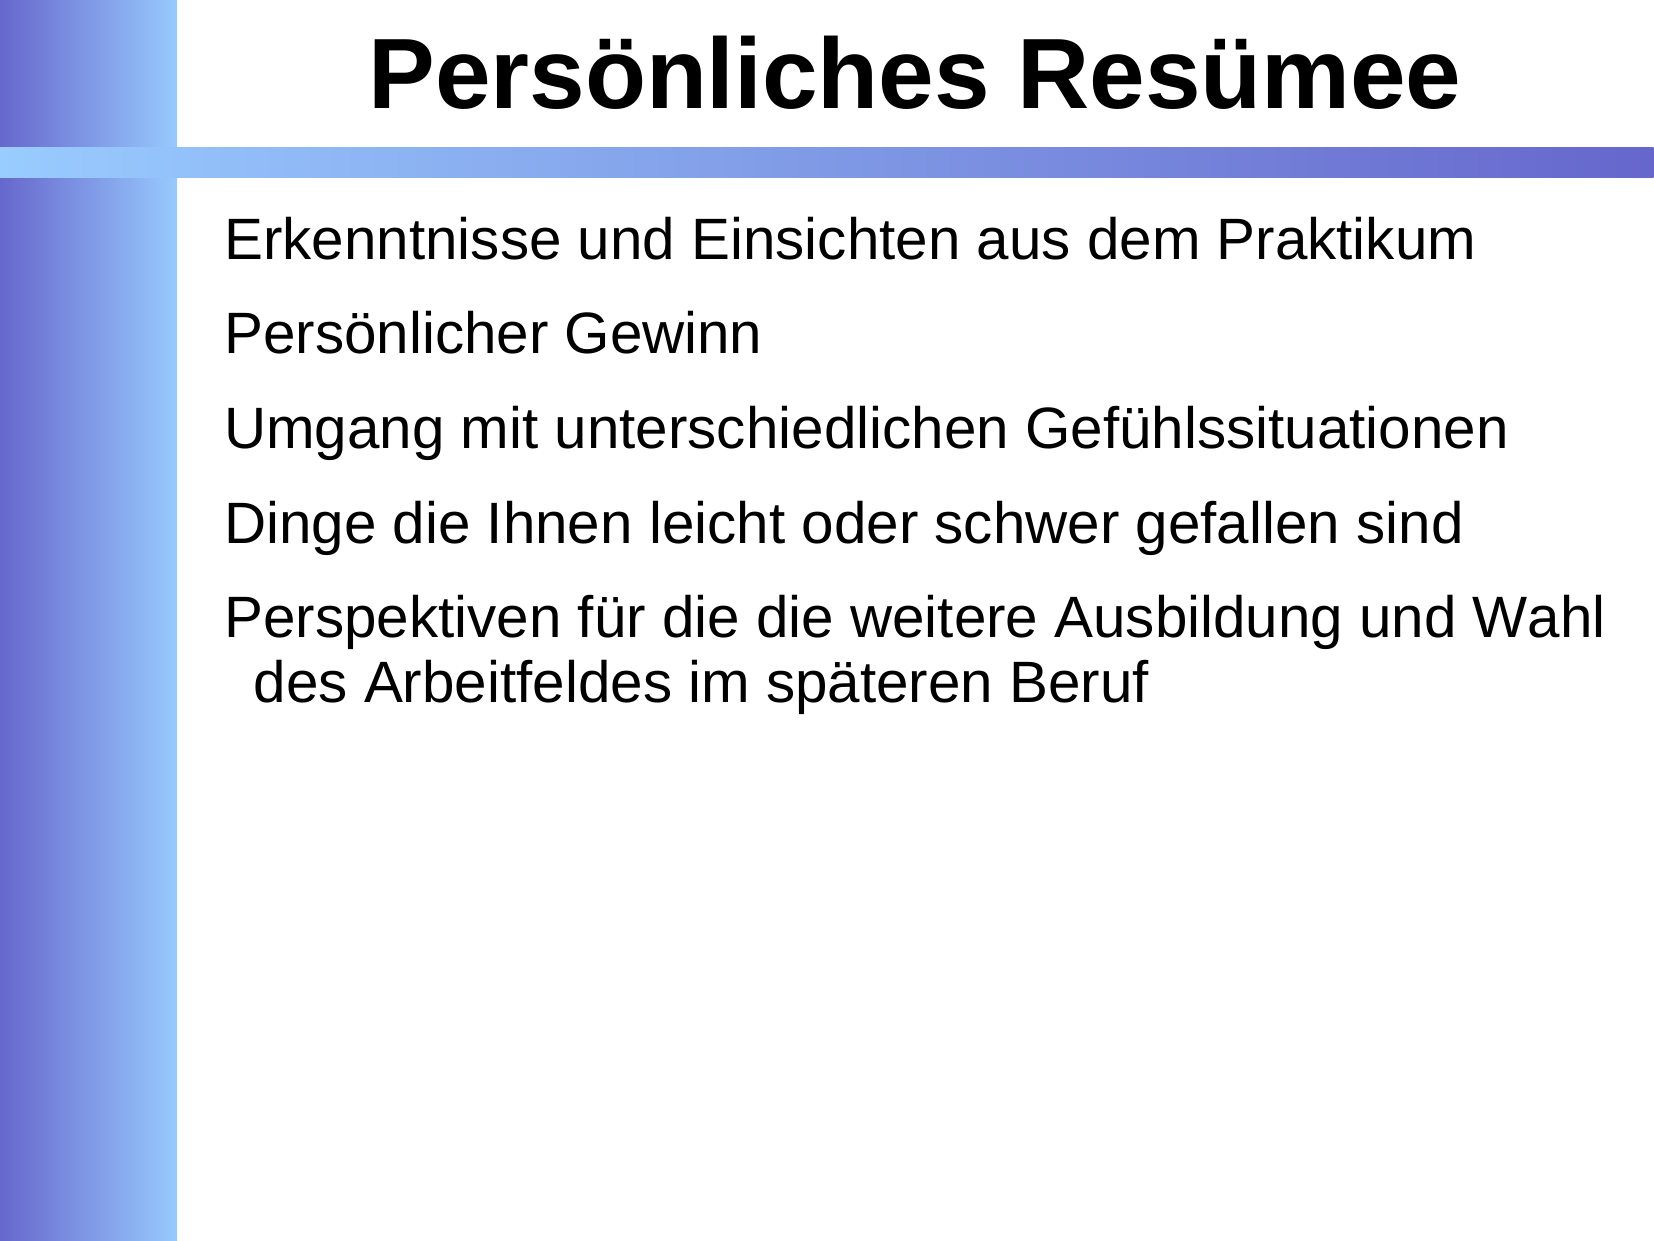

# Persönliches Resümee
Erkenntnisse und Einsichten aus dem Praktikum
Persönlicher Gewinn
Umgang mit unterschiedlichen Gefühlssituationen
Dinge die Ihnen leicht oder schwer gefallen sind
Perspektiven für die die weitere Ausbildung und Wahl des Arbeitfeldes im späteren Beruf